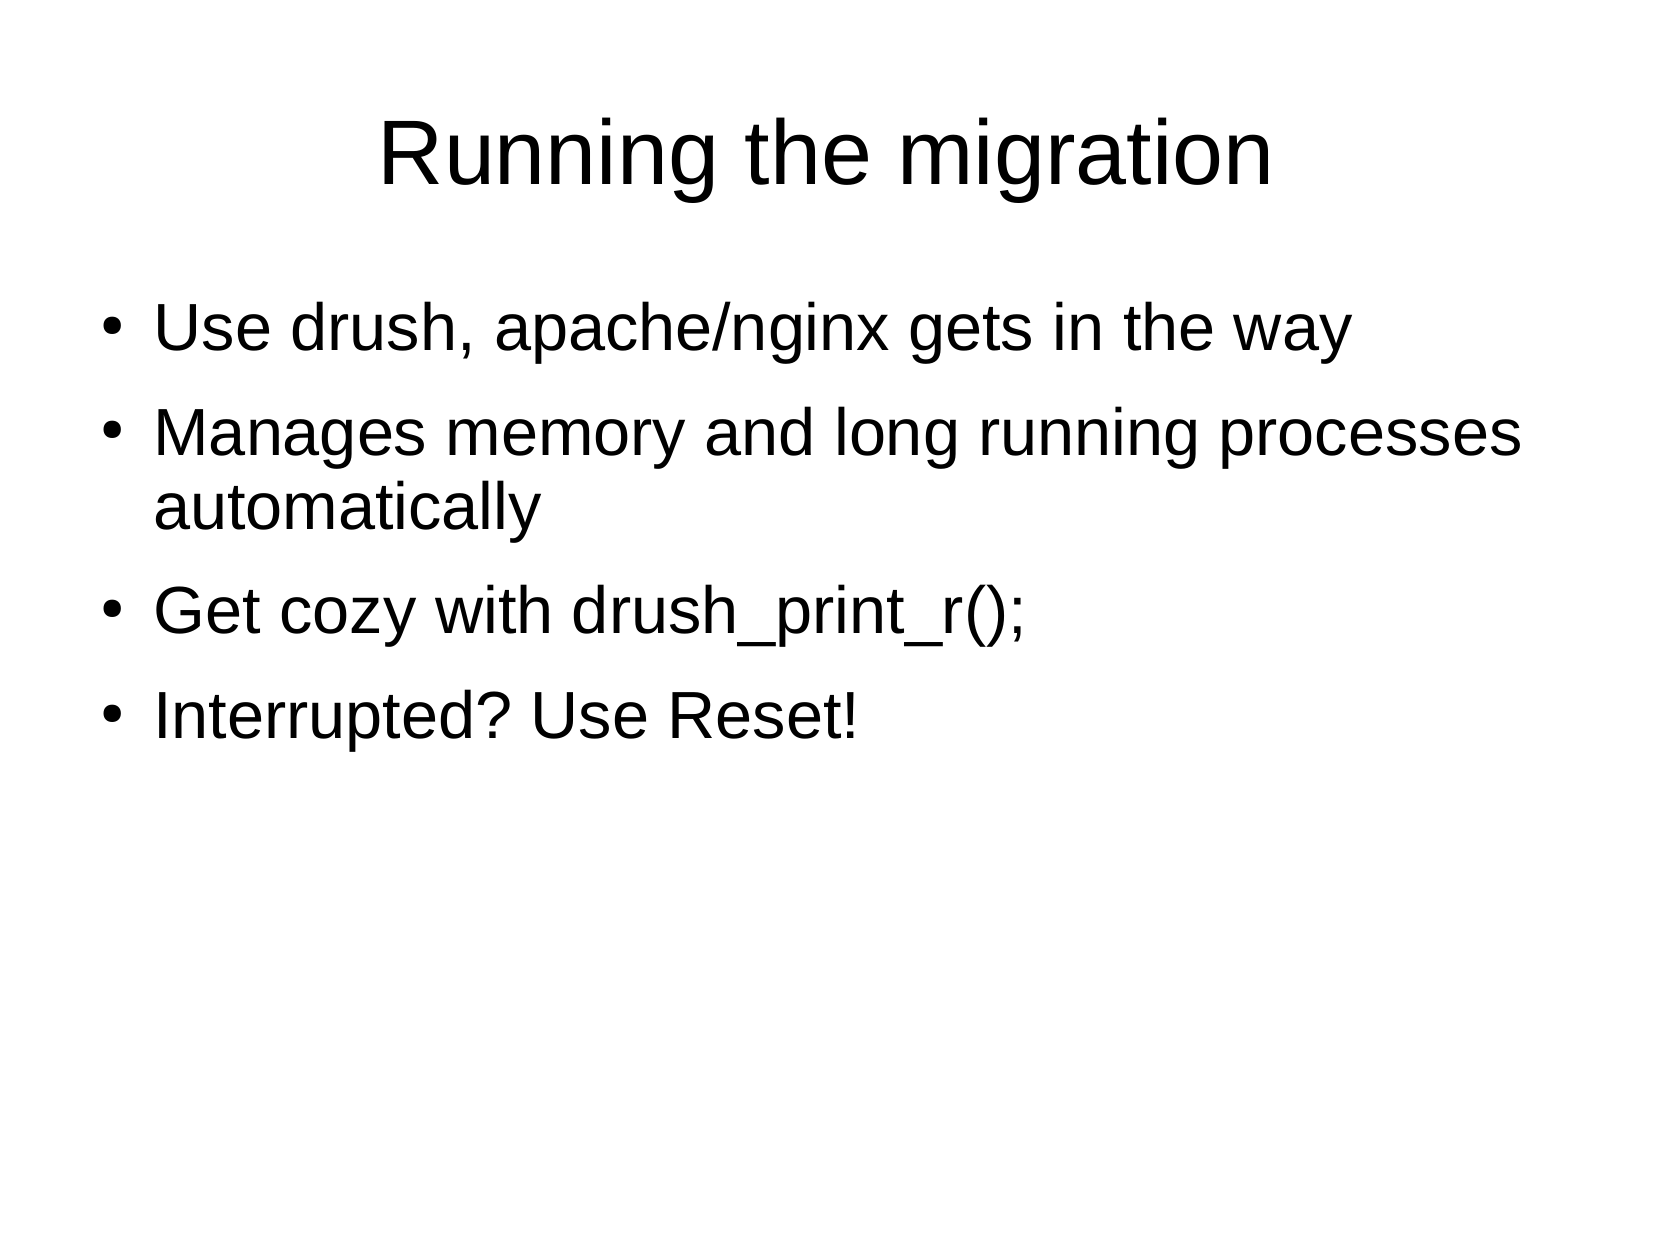

# Running the migration
Use drush, apache/nginx gets in the way
Manages memory and long running processes automatically
Get cozy with drush_print_r();
Interrupted? Use Reset!